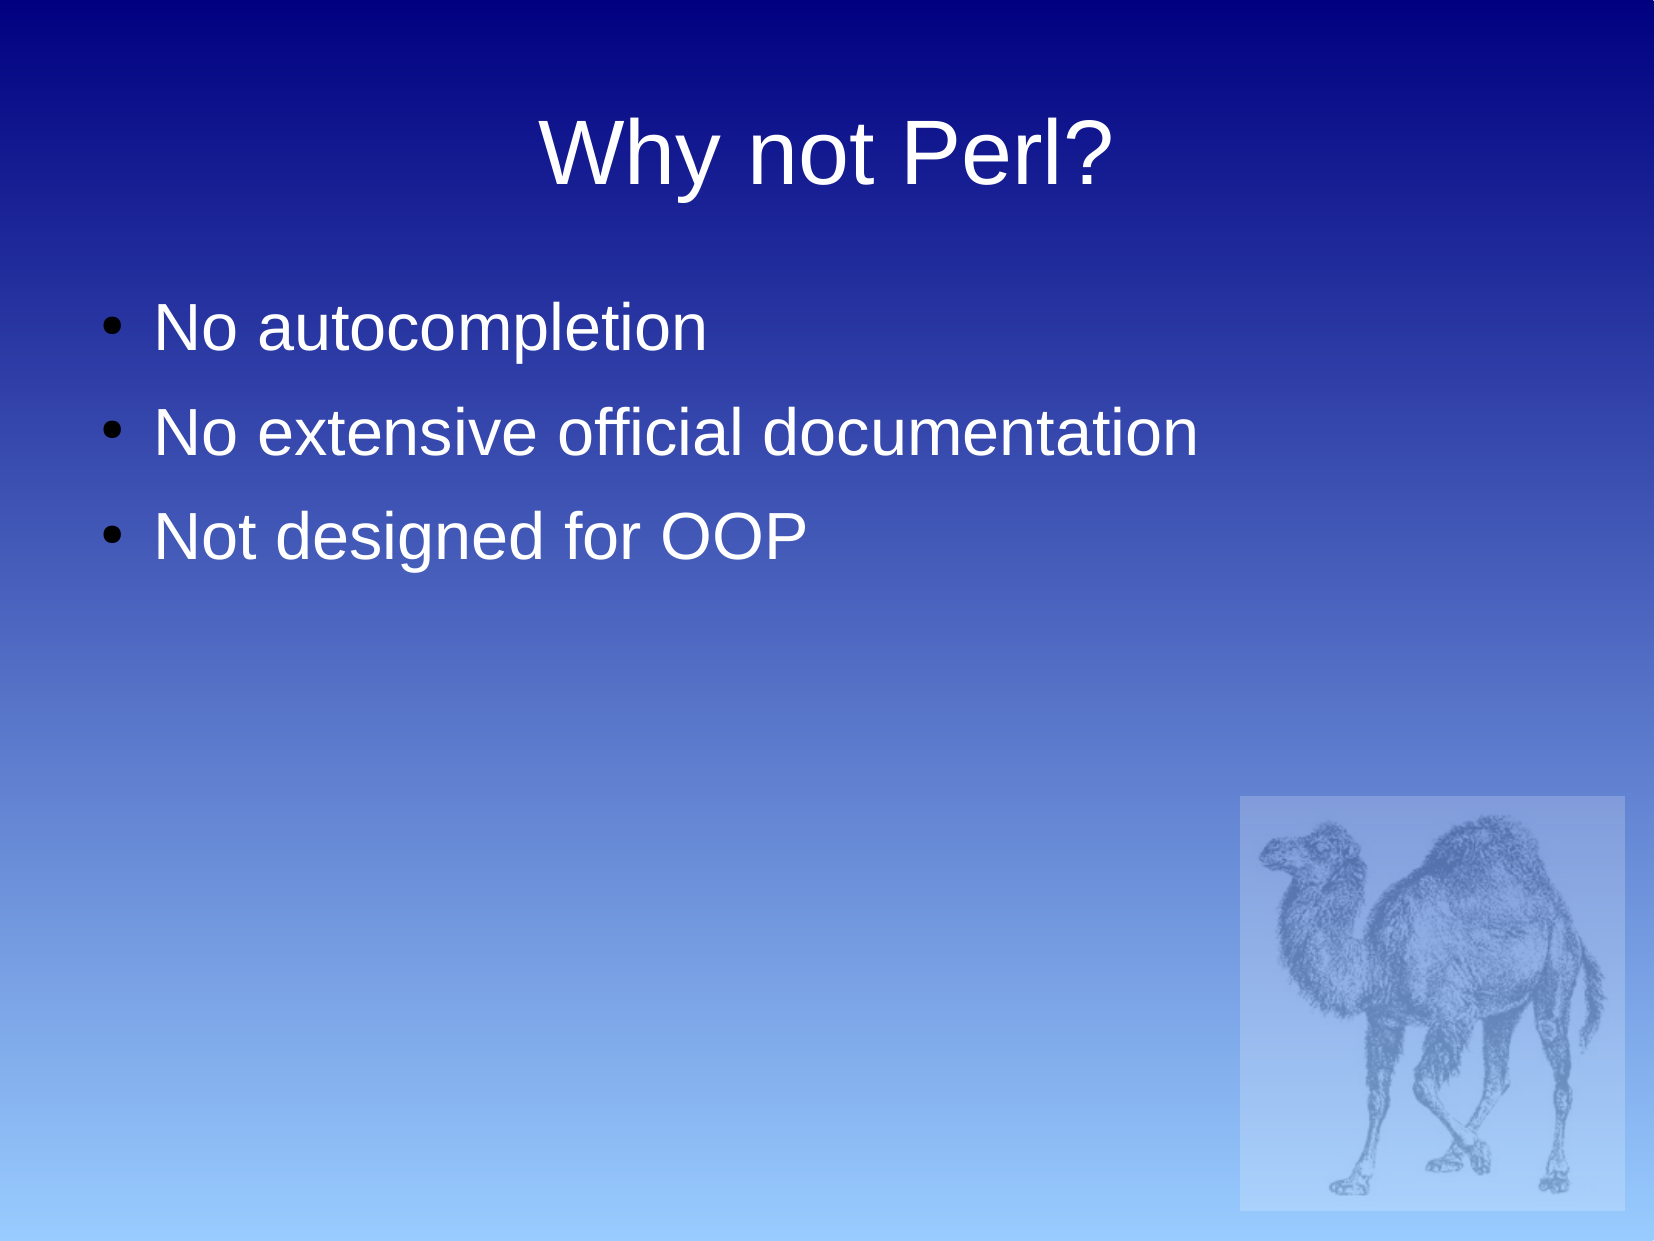

# Why not Perl?
No autocompletion
No extensive official documentation
Not designed for OOP